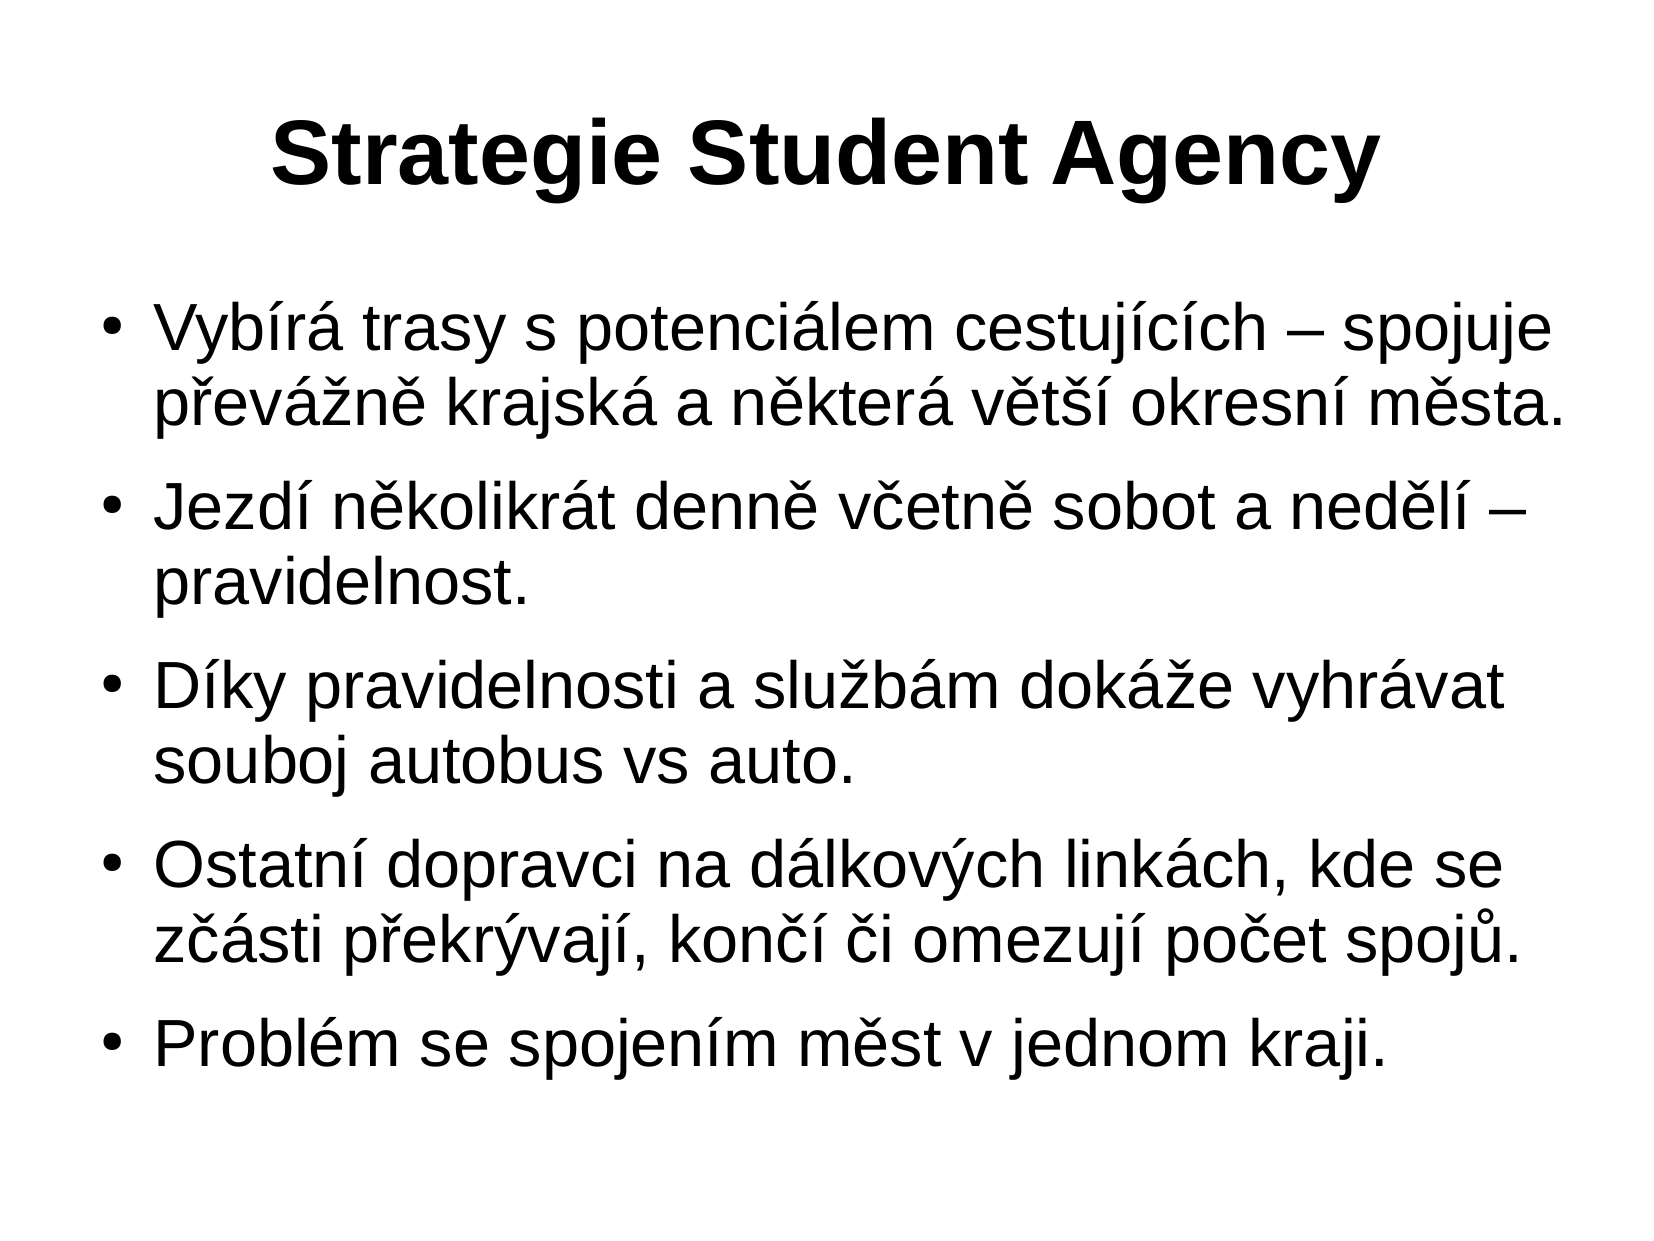

# Strategie Student Agency
Vybírá trasy s potenciálem cestujících – spojuje převážně krajská a některá větší okresní města.
Jezdí několikrát denně včetně sobot a nedělí – pravidelnost.
Díky pravidelnosti a službám dokáže vyhrávat souboj autobus vs auto.
Ostatní dopravci na dálkových linkách, kde se zčásti překrývají, končí či omezují počet spojů.
Problém se spojením měst v jednom kraji.